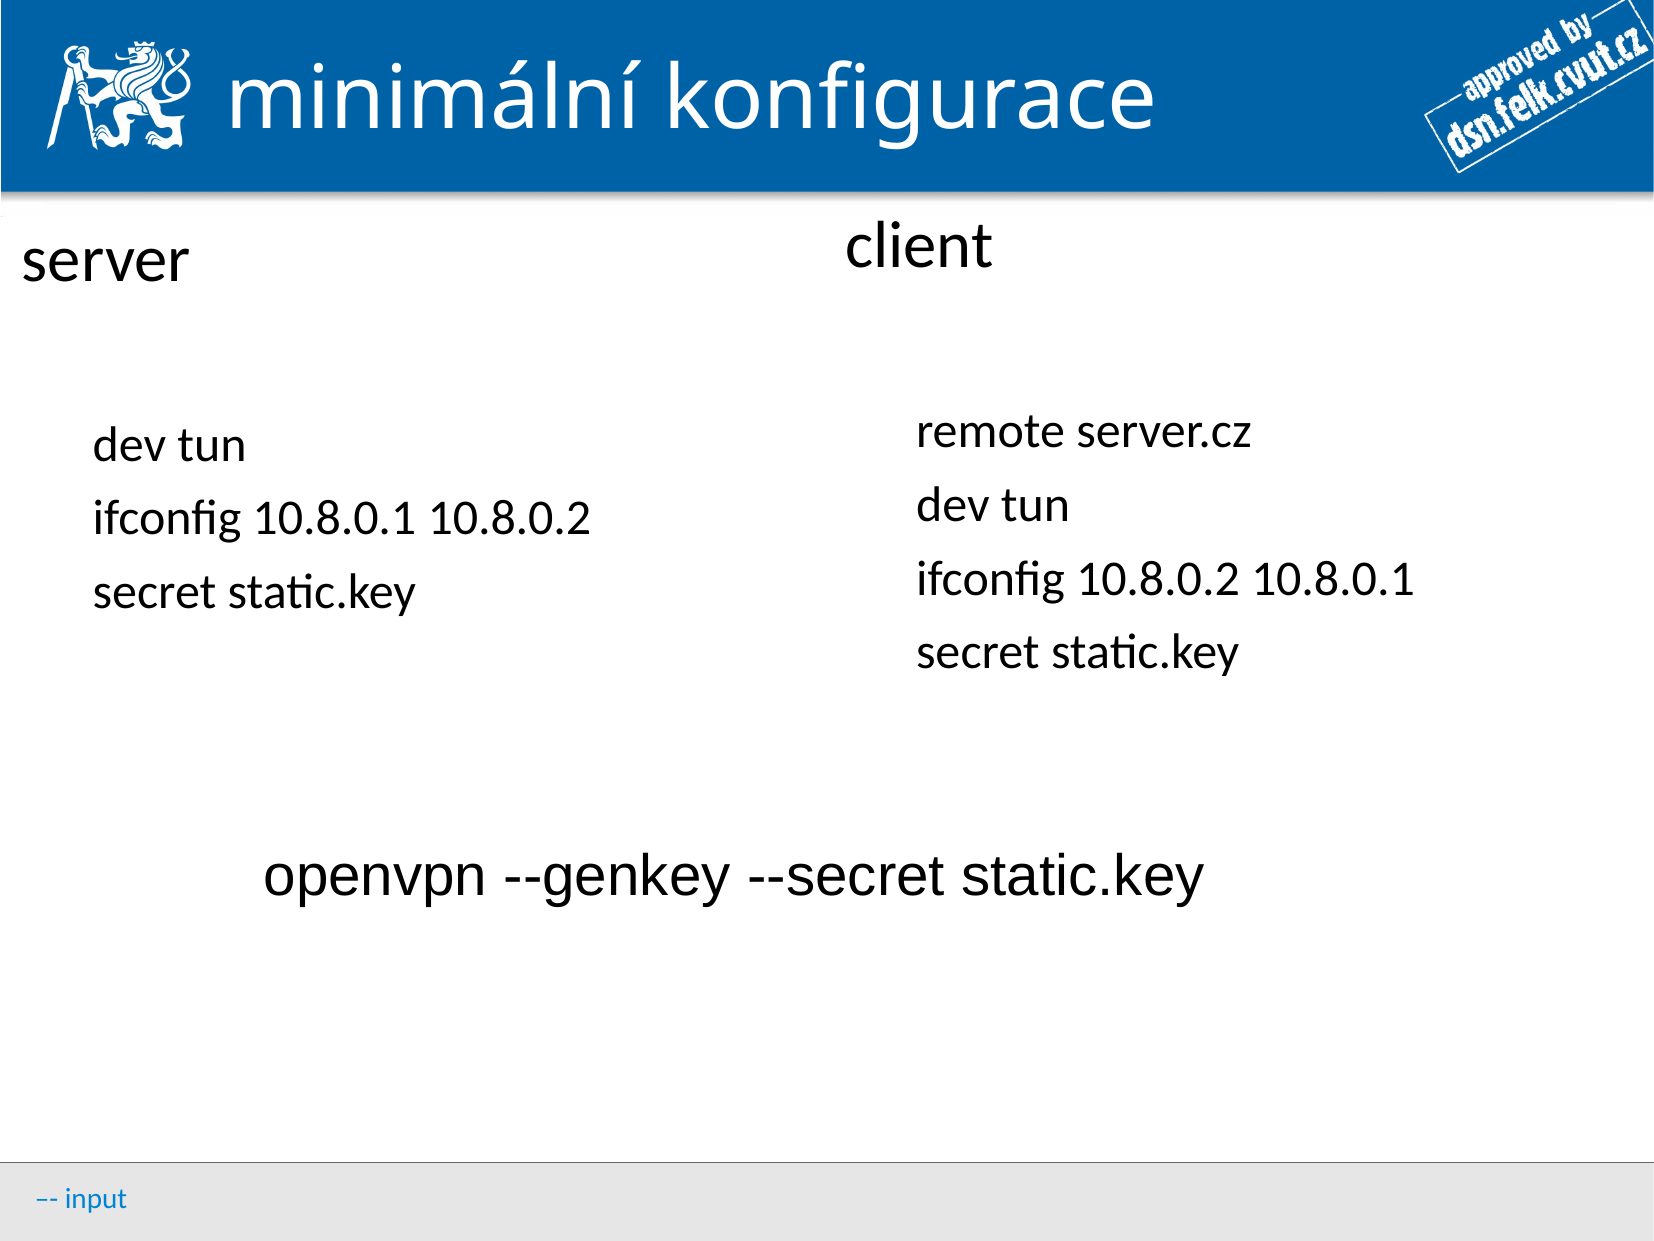

# minimální konfigurace
client
remote server.cz
dev tun
ifconfig 10.8.0.2 10.8.0.1
secret static.key
server
dev tun
ifconfig 10.8.0.1 10.8.0.2
secret static.key
 openvpn --genkey --secret static.key